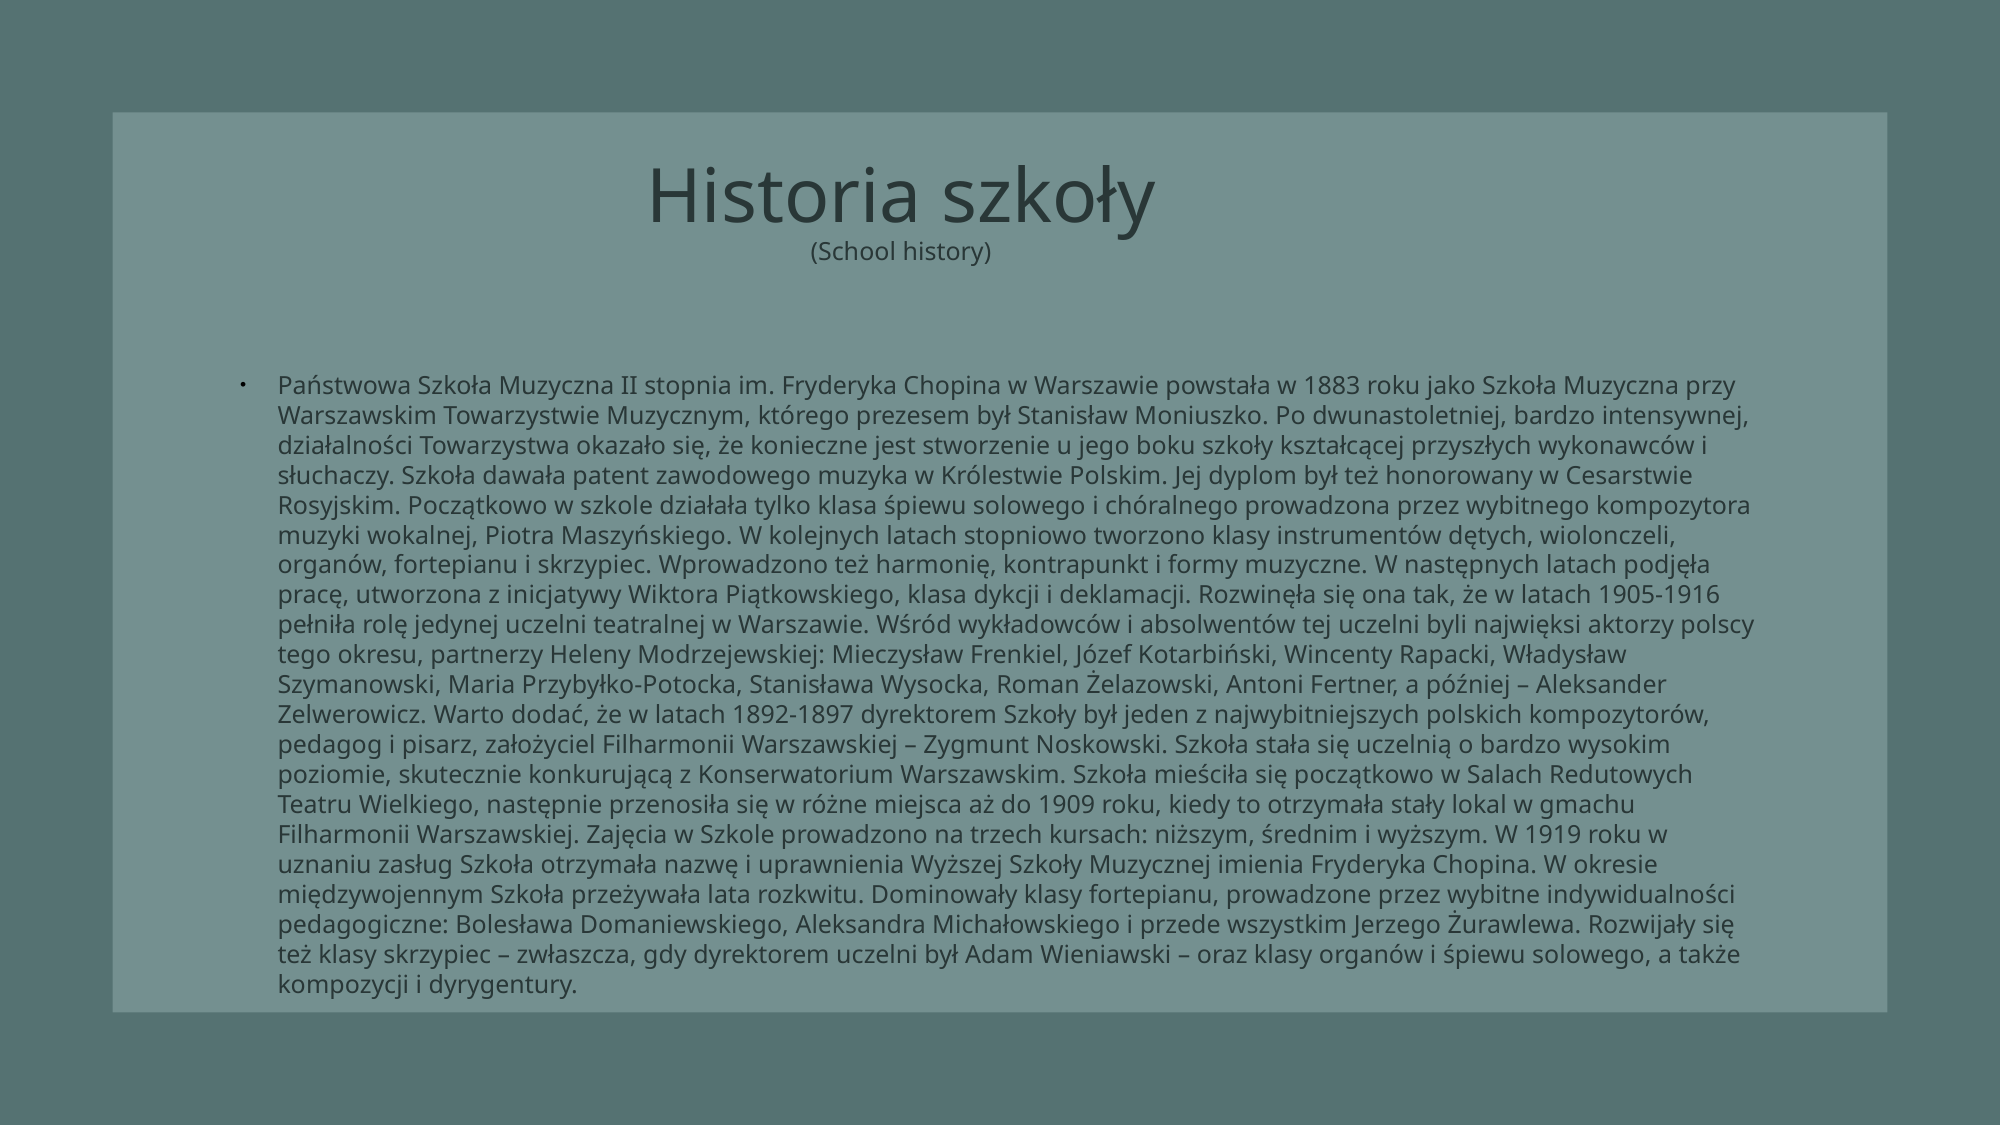

# Historia szkoły (School history)
Państwowa Szkoła Muzyczna II stopnia im. Fryderyka Chopina w Warszawie powstała w 1883 roku jako Szkoła Muzyczna przy Warszawskim Towarzystwie Muzycznym, którego prezesem był Stanisław Moniuszko. Po dwunastoletniej, bardzo intensywnej, działalności Towarzystwa okazało się, że konieczne jest stworzenie u jego boku szkoły kształcącej przyszłych wykonawców i słuchaczy. Szkoła dawała patent zawodowego muzyka w Królestwie Polskim. Jej dyplom był też honorowany w Cesarstwie Rosyjskim. Początkowo w szkole działała tylko klasa śpiewu solowego i chóralnego prowadzona przez wybitnego kompozytora muzyki wokalnej, Piotra Maszyńskiego. W kolejnych latach stopniowo tworzono klasy instrumentów dętych, wiolonczeli, organów, fortepianu i skrzypiec. Wprowadzono też harmonię, kontrapunkt i formy muzyczne. W następnych latach podjęła pracę, utworzona z inicjatywy Wiktora Piątkowskiego, klasa dykcji i deklamacji. Rozwinęła się ona tak, że w latach 1905-1916 pełniła rolę jedynej uczelni teatralnej w Warszawie. Wśród wykładowców i absolwentów tej uczelni byli najwięksi aktorzy polscy tego okresu, partnerzy Heleny Modrzejewskiej: Mieczysław Frenkiel, Józef Kotarbiński, Wincenty Rapacki, Władysław Szymanowski, Maria Przybyłko-Potocka, Stanisława Wysocka, Roman Żelazowski, Antoni Fertner, a później – Aleksander Zelwerowicz. Warto dodać, że w latach 1892-1897 dyrektorem Szkoły był jeden z najwybitniejszych polskich kompozytorów, pedagog i pisarz, założyciel Filharmonii Warszawskiej – Zygmunt Noskowski. Szkoła stała się uczelnią o bardzo wysokim poziomie, skutecznie konkurującą z Konserwatorium Warszawskim. Szkoła mieściła się początkowo w Salach Redutowych Teatru Wielkiego, następnie przenosiła się w różne miejsca aż do 1909 roku, kiedy to otrzymała stały lokal w gmachu Filharmonii Warszawskiej. Zajęcia w Szkole prowadzono na trzech kursach: niższym, średnim i wyższym. W 1919 roku w uznaniu zasług Szkoła otrzymała nazwę i uprawnienia Wyższej Szkoły Muzycznej imienia Fryderyka Chopina. W okresie międzywojennym Szkoła przeżywała lata rozkwitu. Dominowały klasy fortepianu, prowadzone przez wybitne indywidualności pedagogiczne: Bolesława Domaniewskiego, Aleksandra Michałowskiego i przede wszystkim Jerzego Żurawlewa. Rozwijały się też klasy skrzypiec – zwłaszcza, gdy dyrektorem uczelni był Adam Wieniawski – oraz klasy organów i śpiewu solowego, a także kompozycji i dyrygentury.